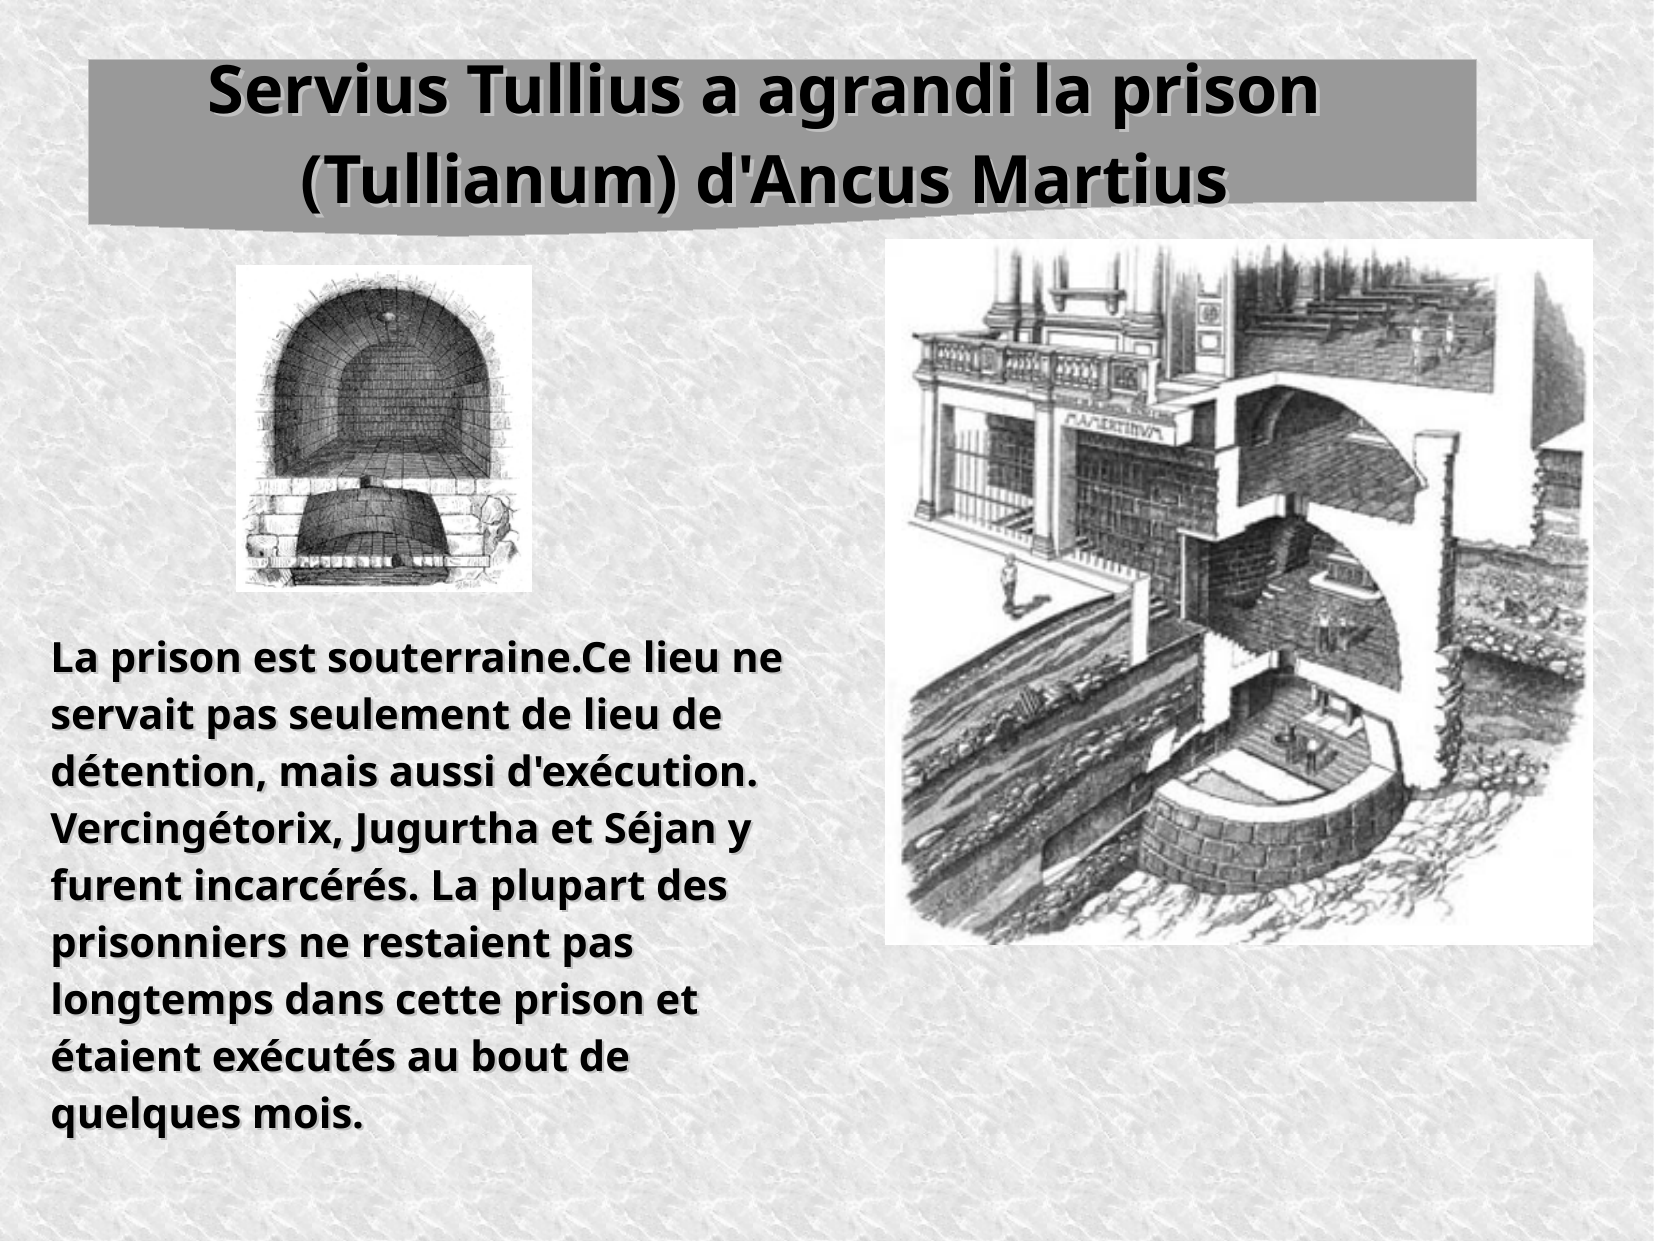

# Servius Tullius a agrandi la prison (Tullianum) d'Ancus Martius
La prison est souterraine.Ce lieu ne servait pas seulement de lieu de détention, mais aussi d'exécution. Vercingétorix, Jugurtha et Séjan y furent incarcérés. La plupart des prisonniers ne restaient pas longtemps dans cette prison et étaient exécutés au bout de quelques mois.